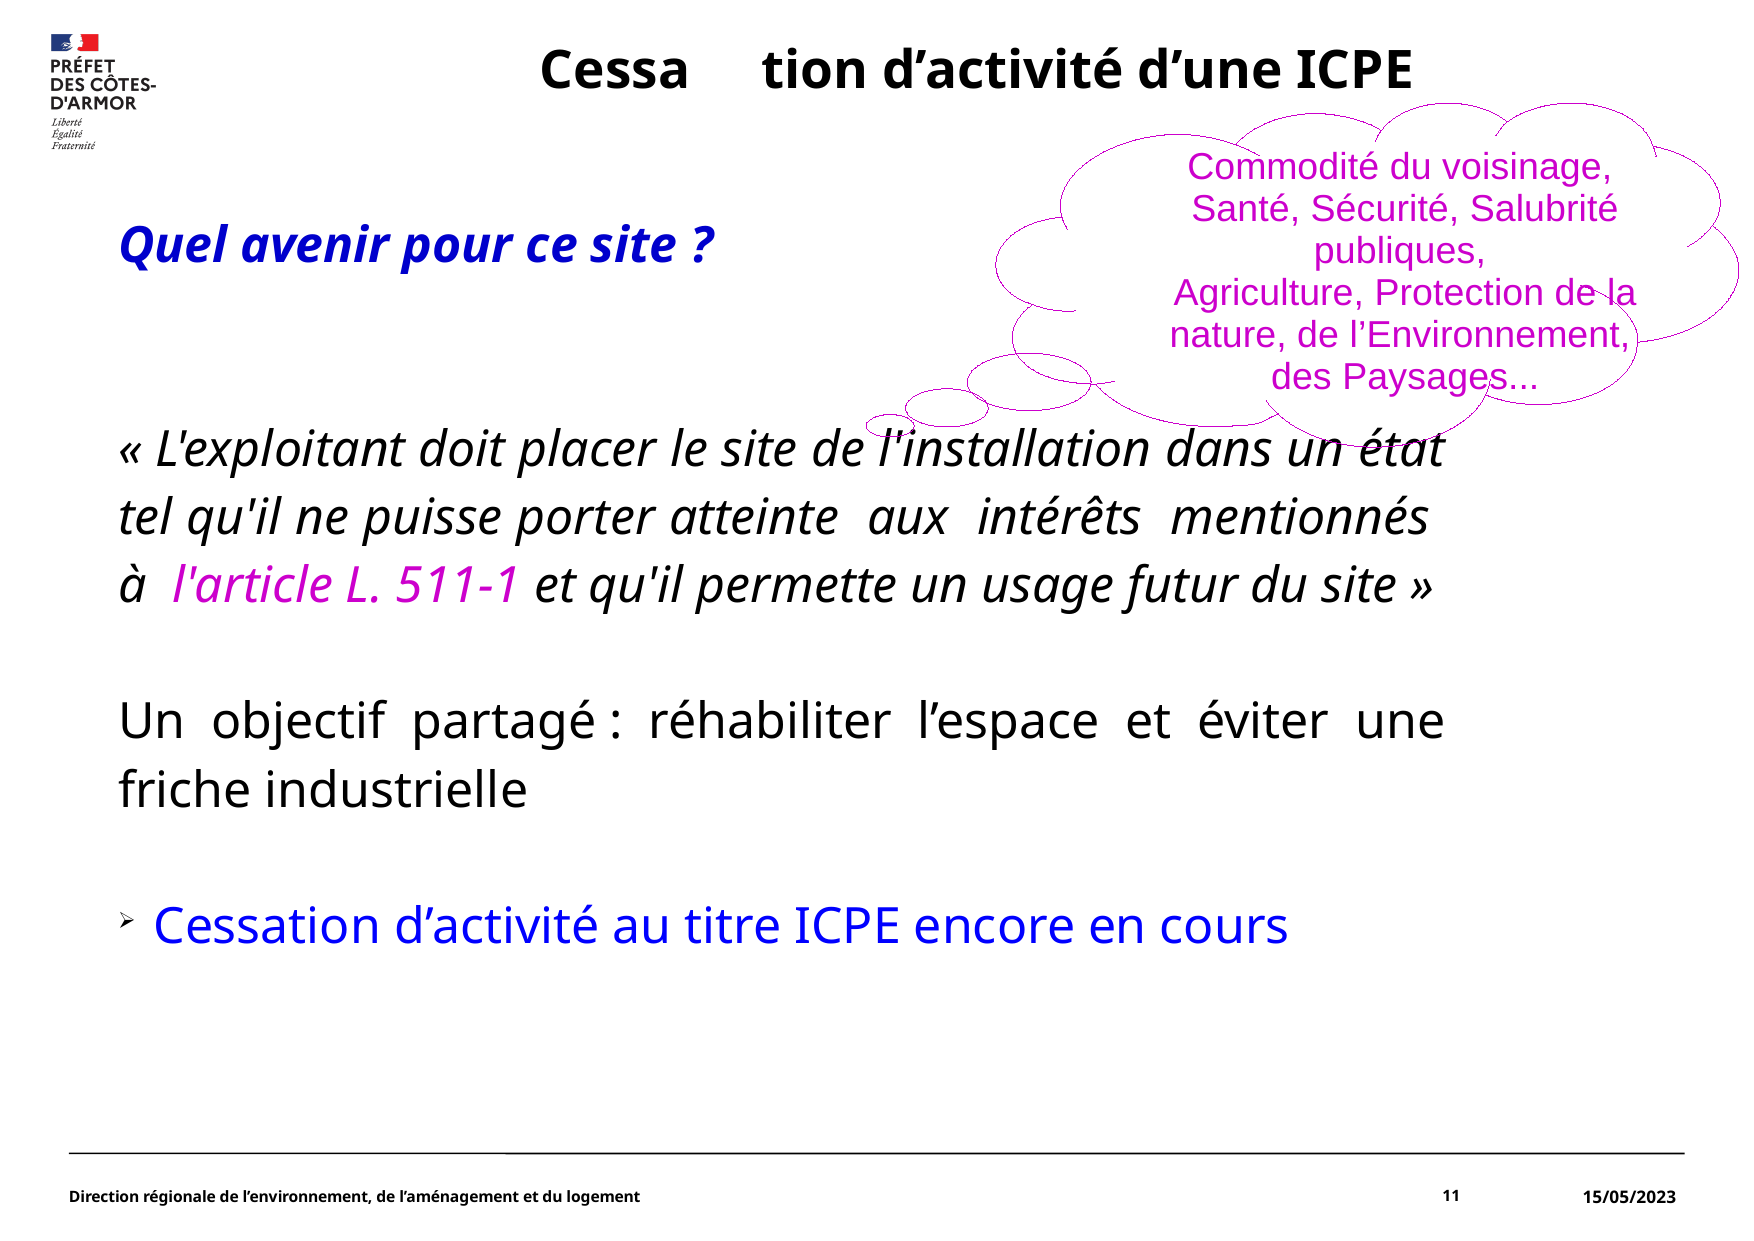

# Cessa	tion d’activité d’une ICPE
Commodité du voisinage,
Santé, Sécurité, Salubrité publiques,
Agriculture, Protection de la nature, de l’Environnement,
des Paysages...
Quel avenir pour ce site ?
« L'exploitant doit placer le site de l'installation dans un état tel qu'il ne puisse porter atteinte aux intérêts mentionnés à l'article L. 511-1 et qu'il permette un usage futur du site »
Un objectif partagé : réhabiliter l’espace et éviter une friche industrielle
Cessation d’activité au titre ICPE encore en cours
Direction régionale de l’environnement, de l’aménagement et du logement de Bretagne
11